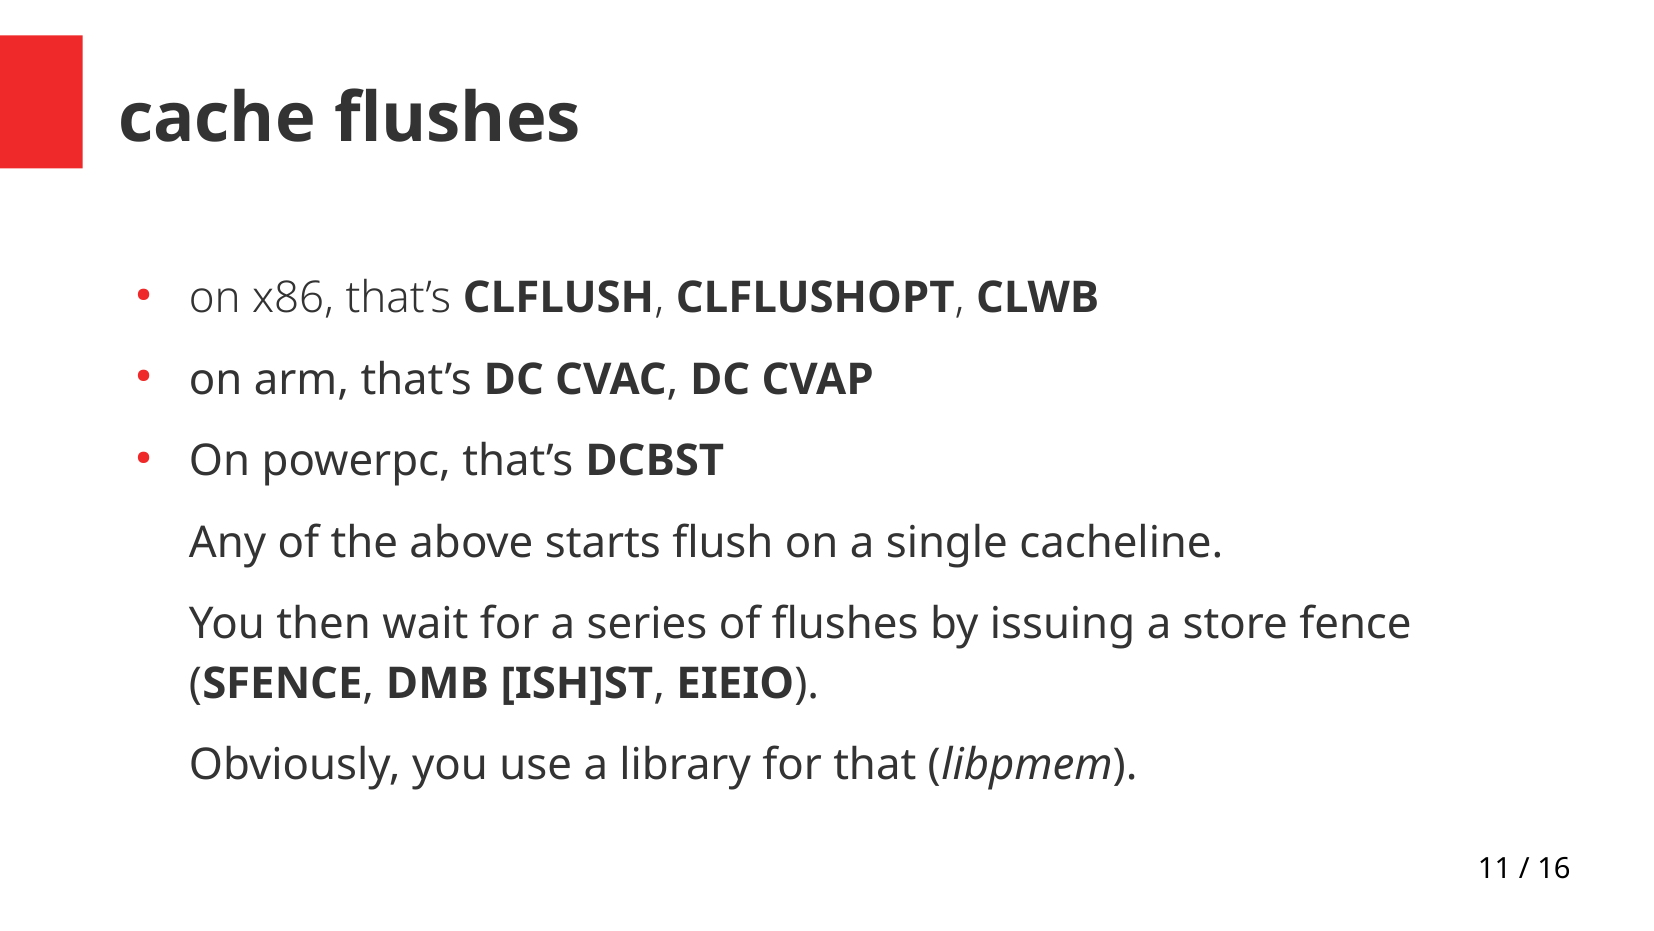

# cache flushes
on x86, that’s CLFLUSH, CLFLUSHOPT, CLWB
on arm, that’s DC CVAC, DC CVAP
On powerpc, that’s DCBST
Any of the above starts flush on a single cacheline.
You then wait for a series of flushes by issuing a store fence (SFENCE, DMB [ISH]ST, EIEIO).
Obviously, you use a library for that (libpmem).
11